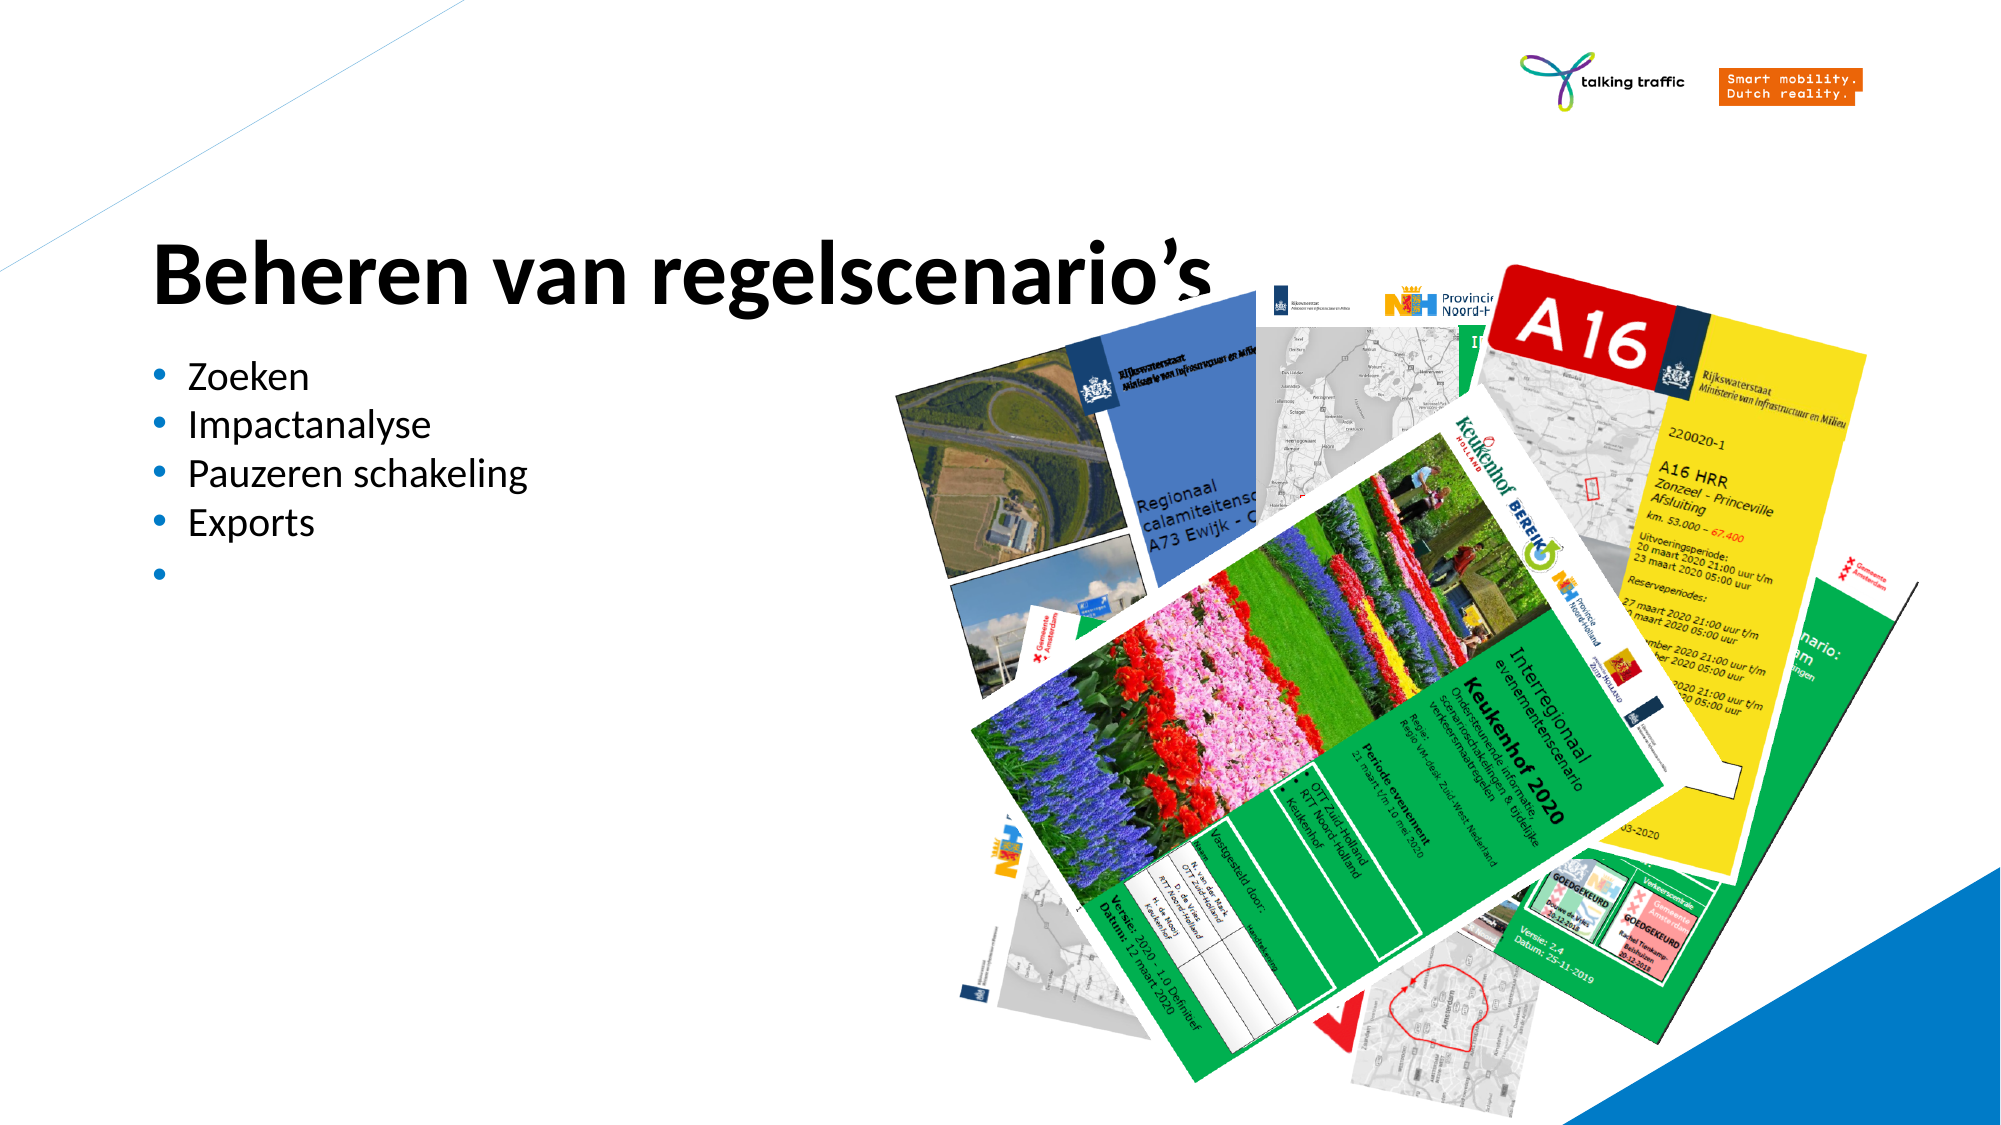

Beheren van regelscenario’s
# Zoeken
Impactanalyse
Pauzeren schakeling
Exports